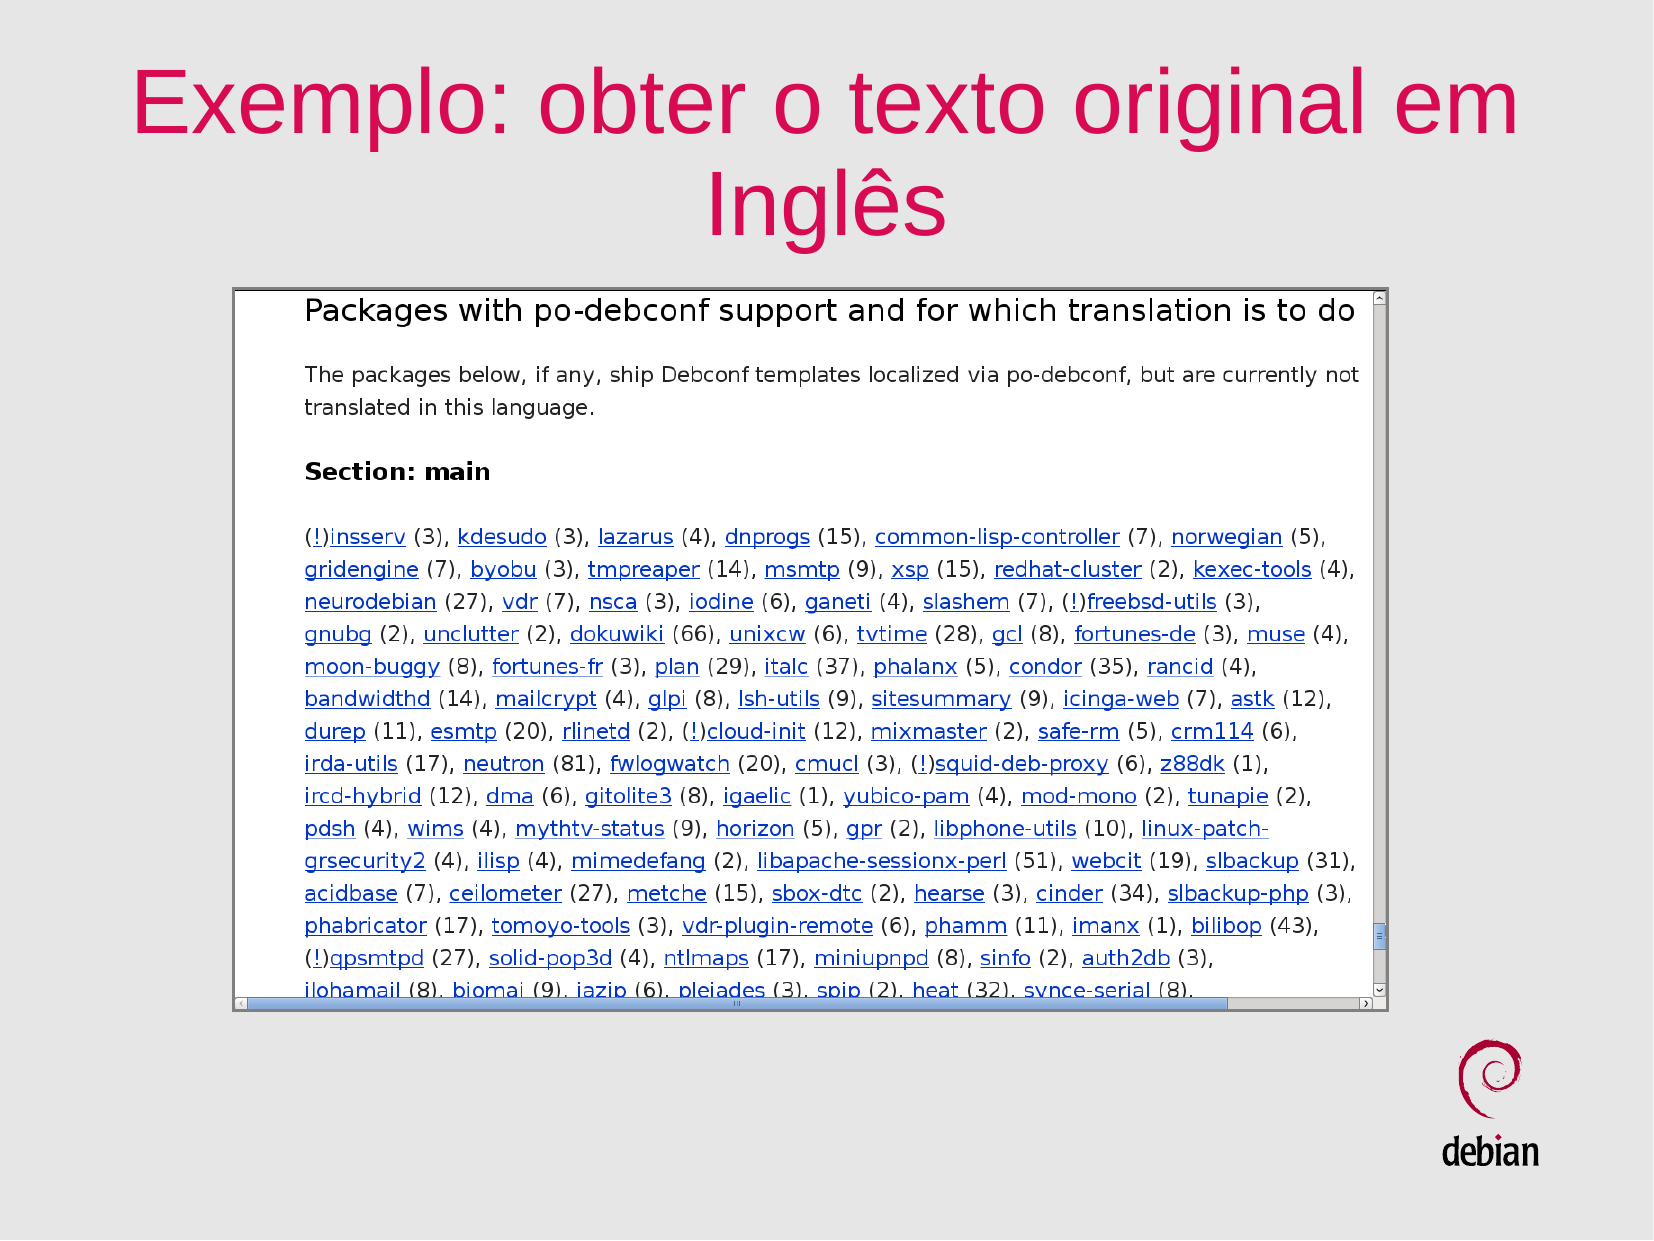

# Exemplo: obter o texto original em Inglês